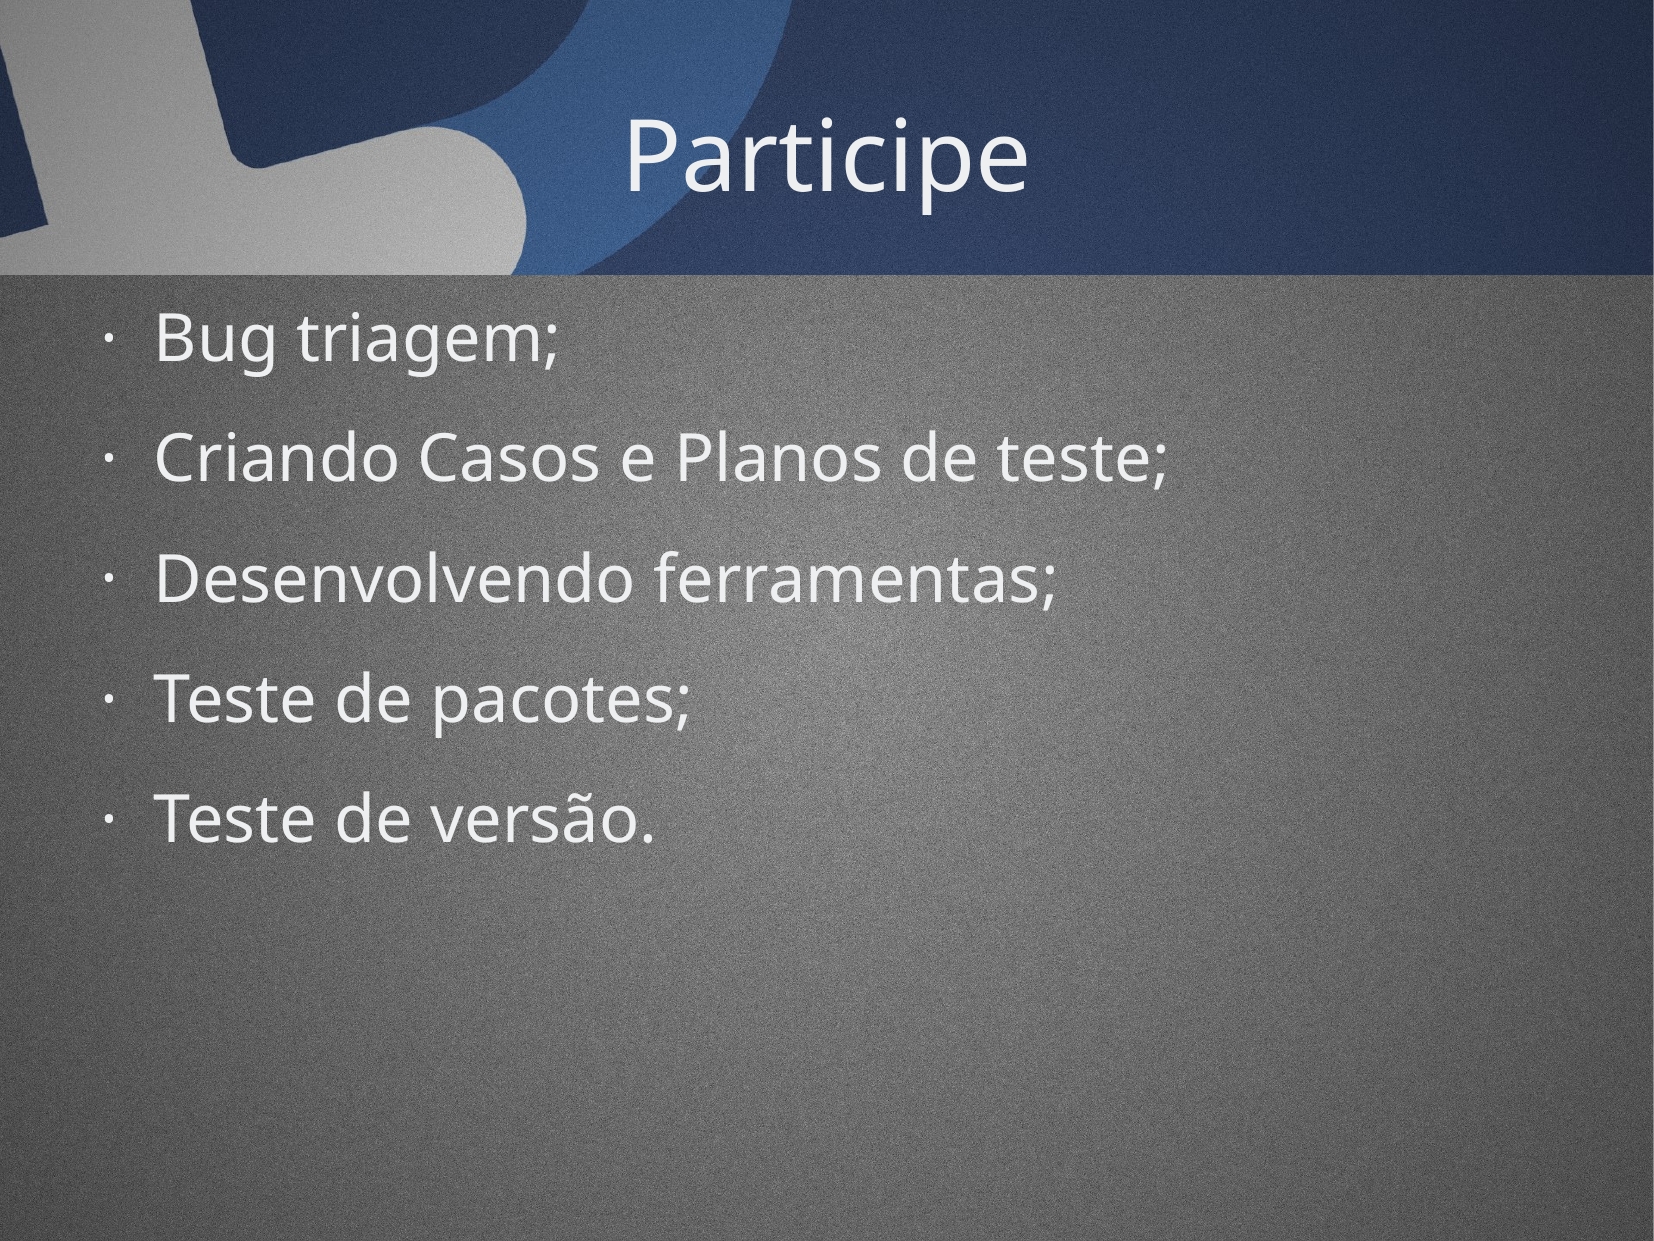

# Participe
Bug triagem;
Criando Casos e Planos de teste;
Desenvolvendo ferramentas;
Teste de pacotes;
Teste de versão.